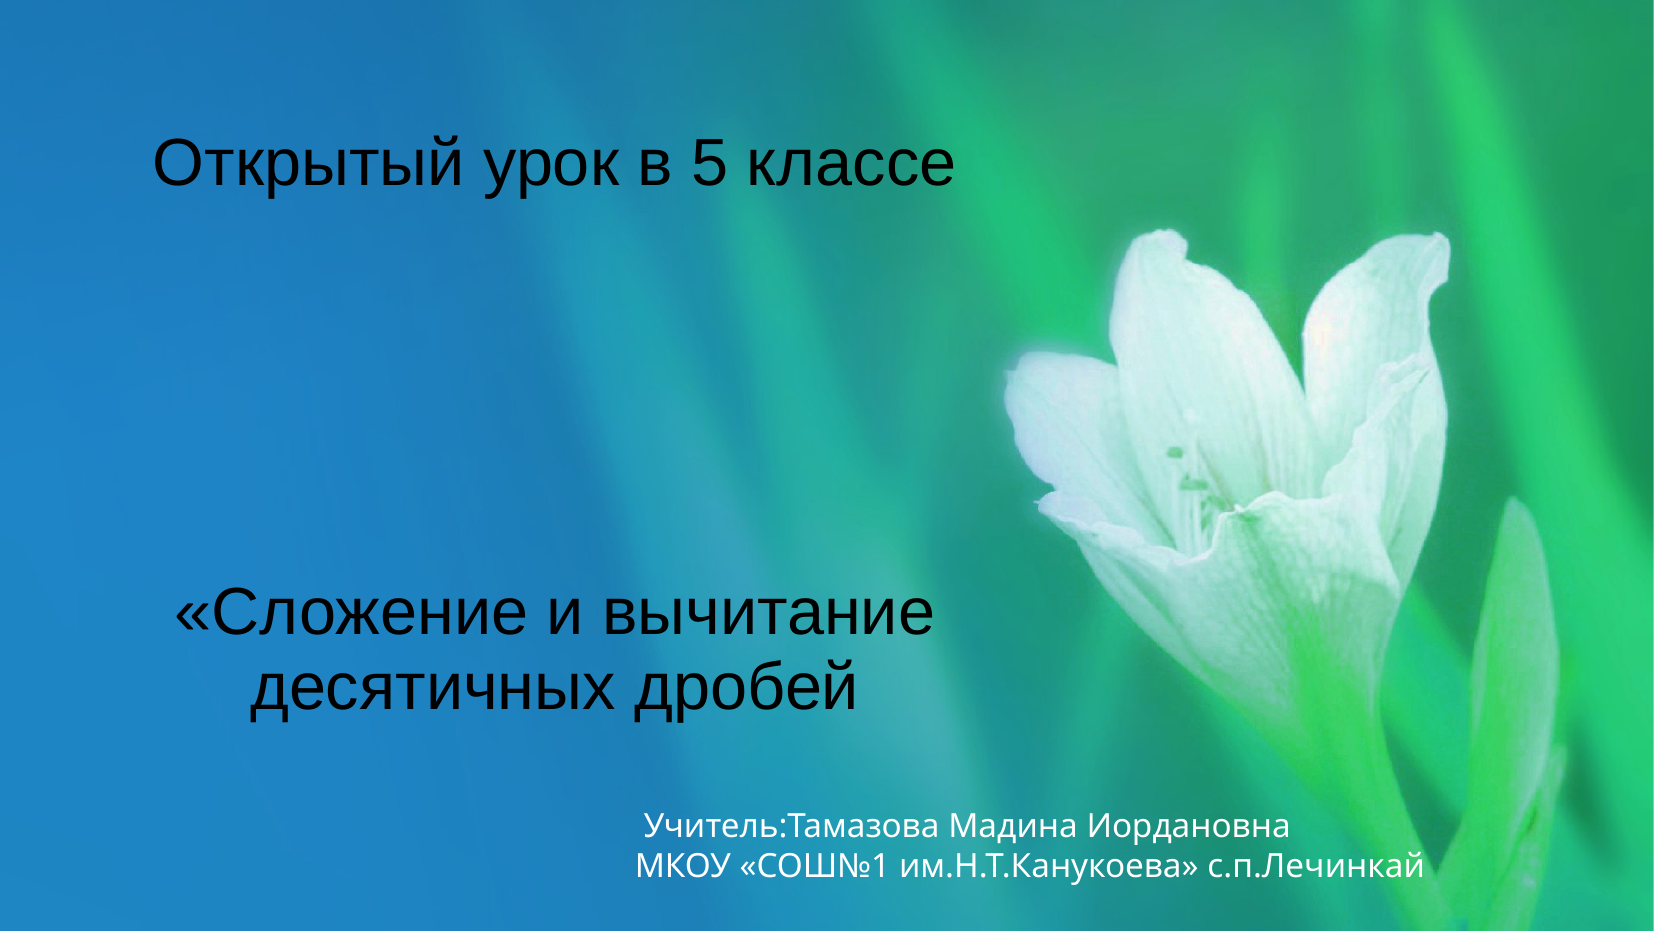

# Открытый урок в 5 классе
«Сложение и вычитание десятичных дробей
 Учитель:Тамазова Мадина Иордановна
МКОУ «СОШ№1 им.Н.Т.Канукоева» с.п.Лечинкай